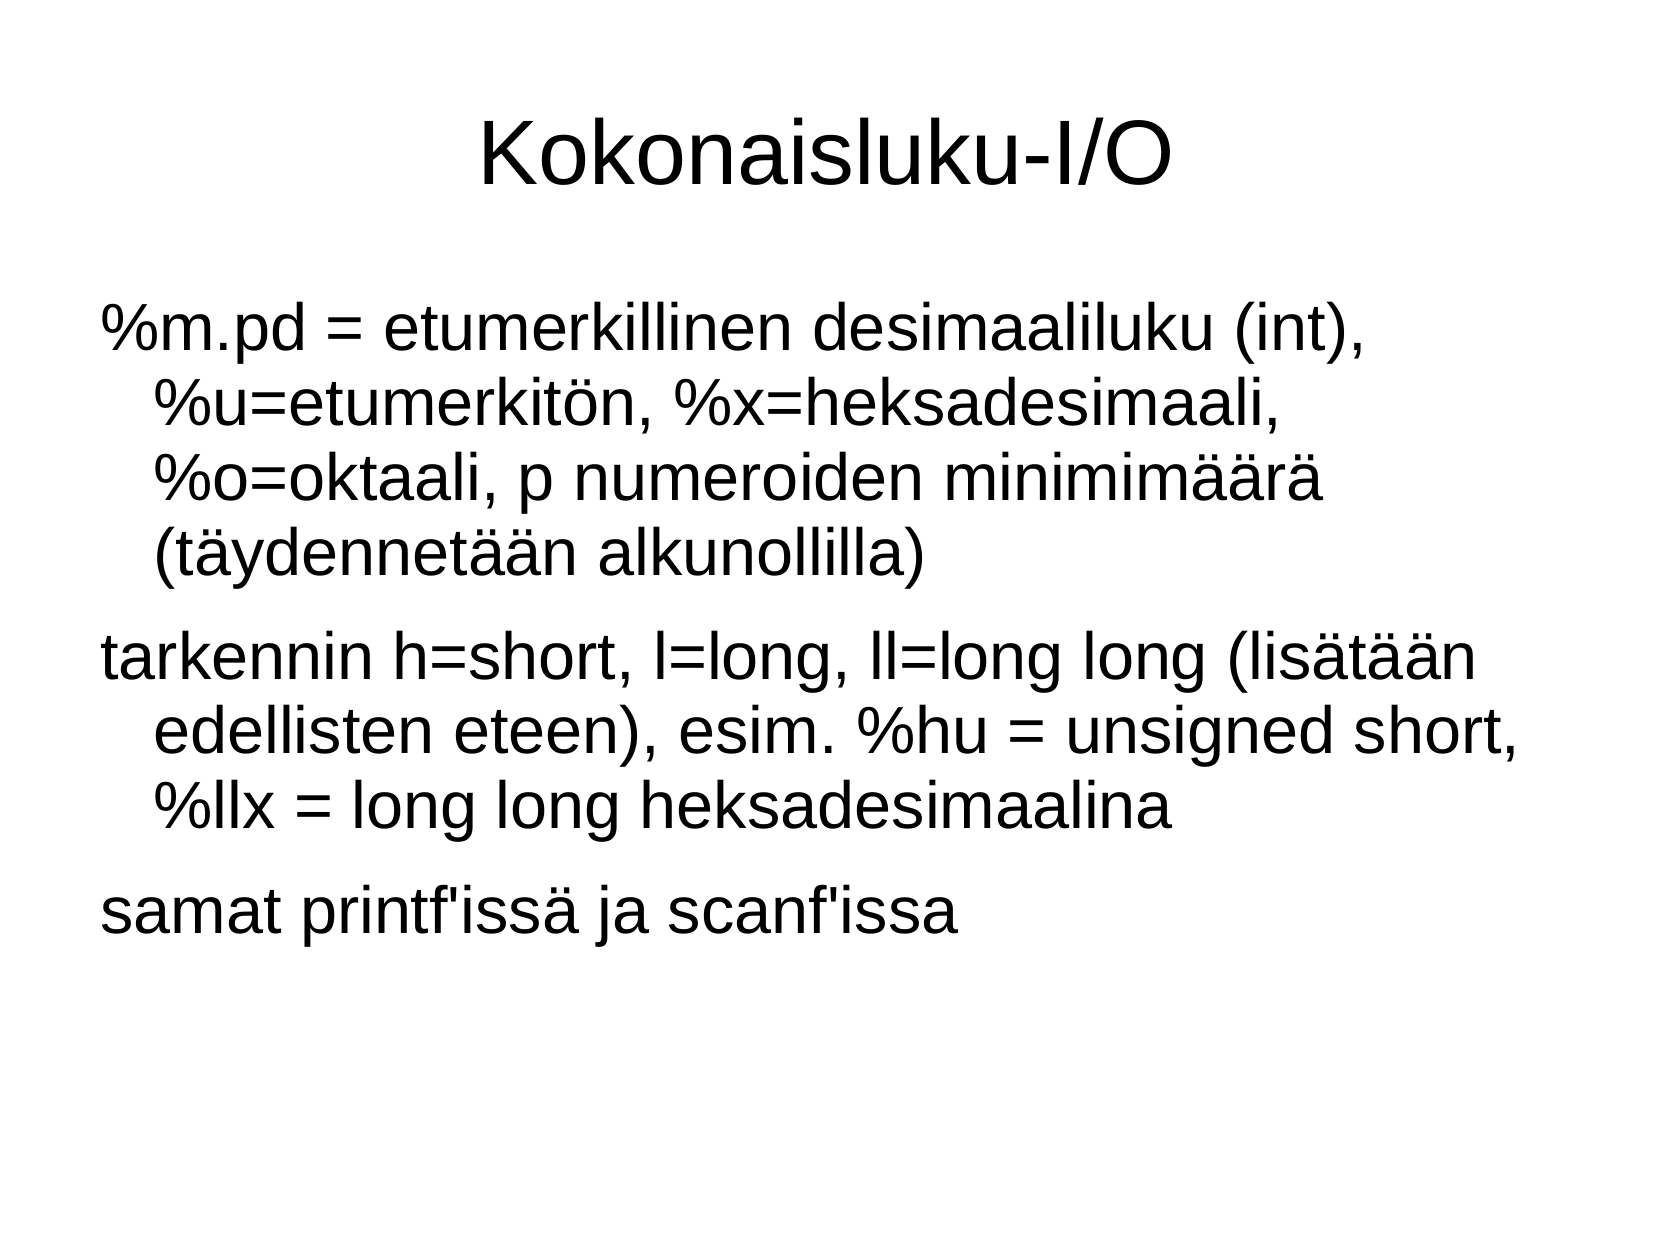

# Kokonaisluku-I/O
%m.pd = etumerkillinen desimaaliluku (int), %u=etumerkitön, %x=heksadesimaali, %o=oktaali, p numeroiden minimimäärä (täydennetään alkunollilla)
tarkennin h=short, l=long, ll=long long (lisätään edellisten eteen), esim. %hu = unsigned short, %llx = long long heksadesimaalina
samat printf'issä ja scanf'issa